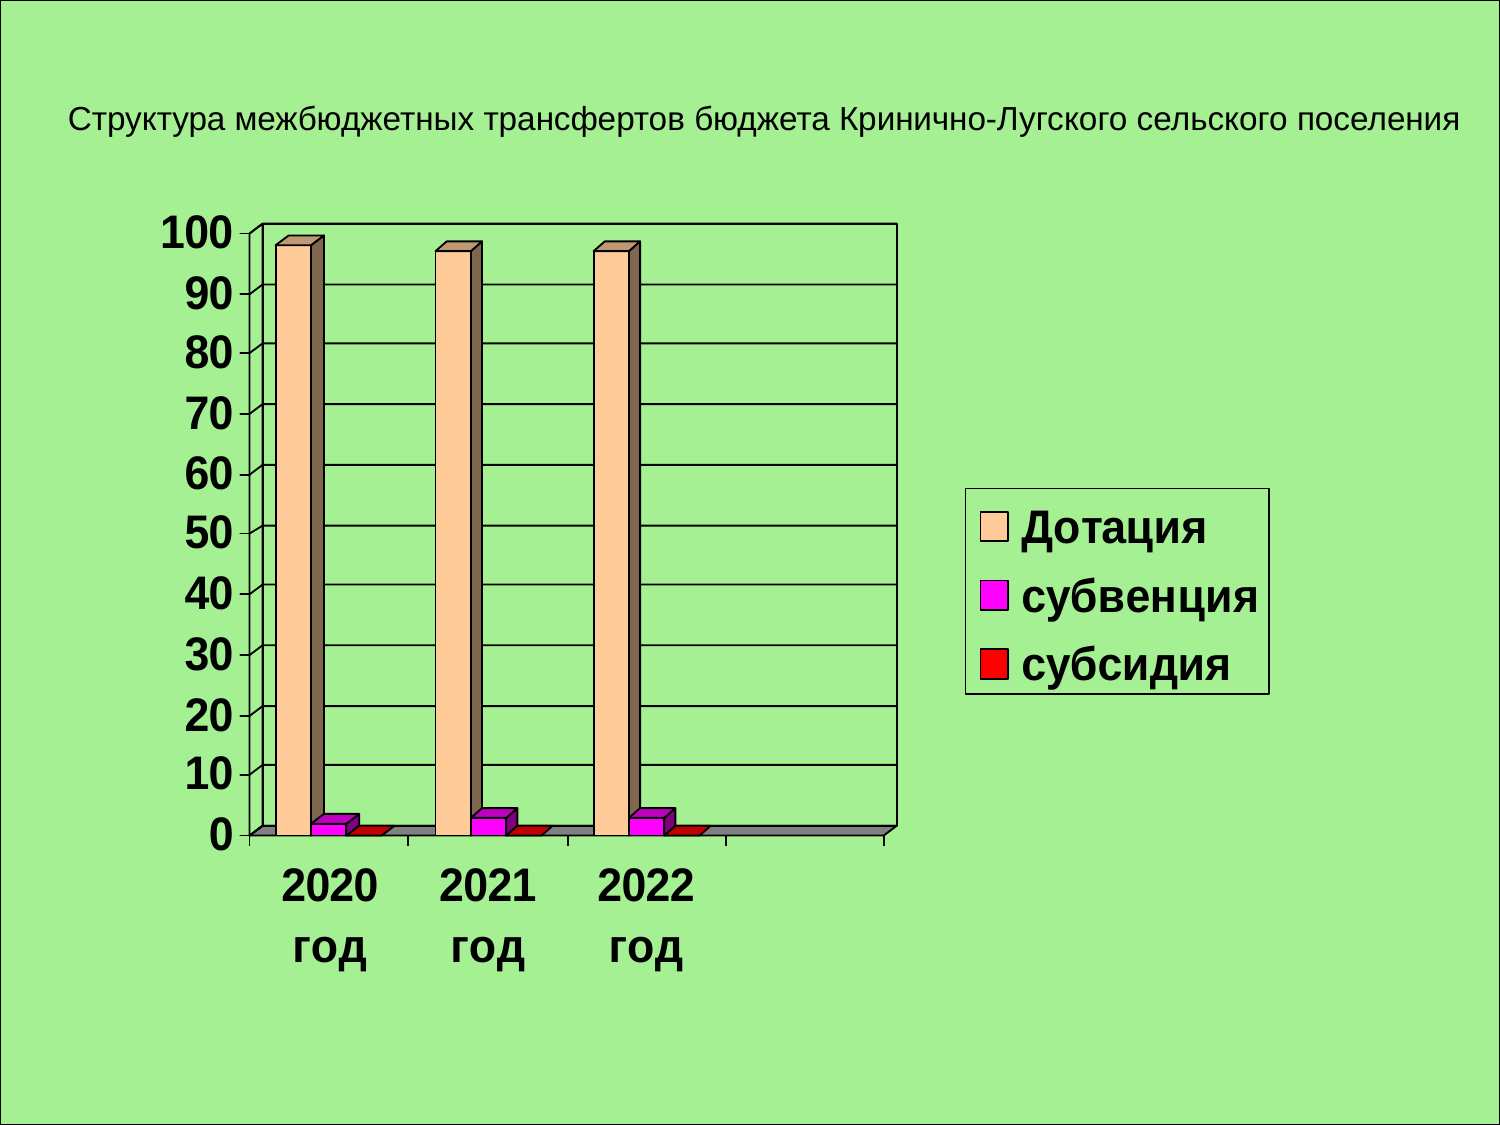

Структура межбюджетных трансфертов бюджета Кринично-Лугского сельского поселения